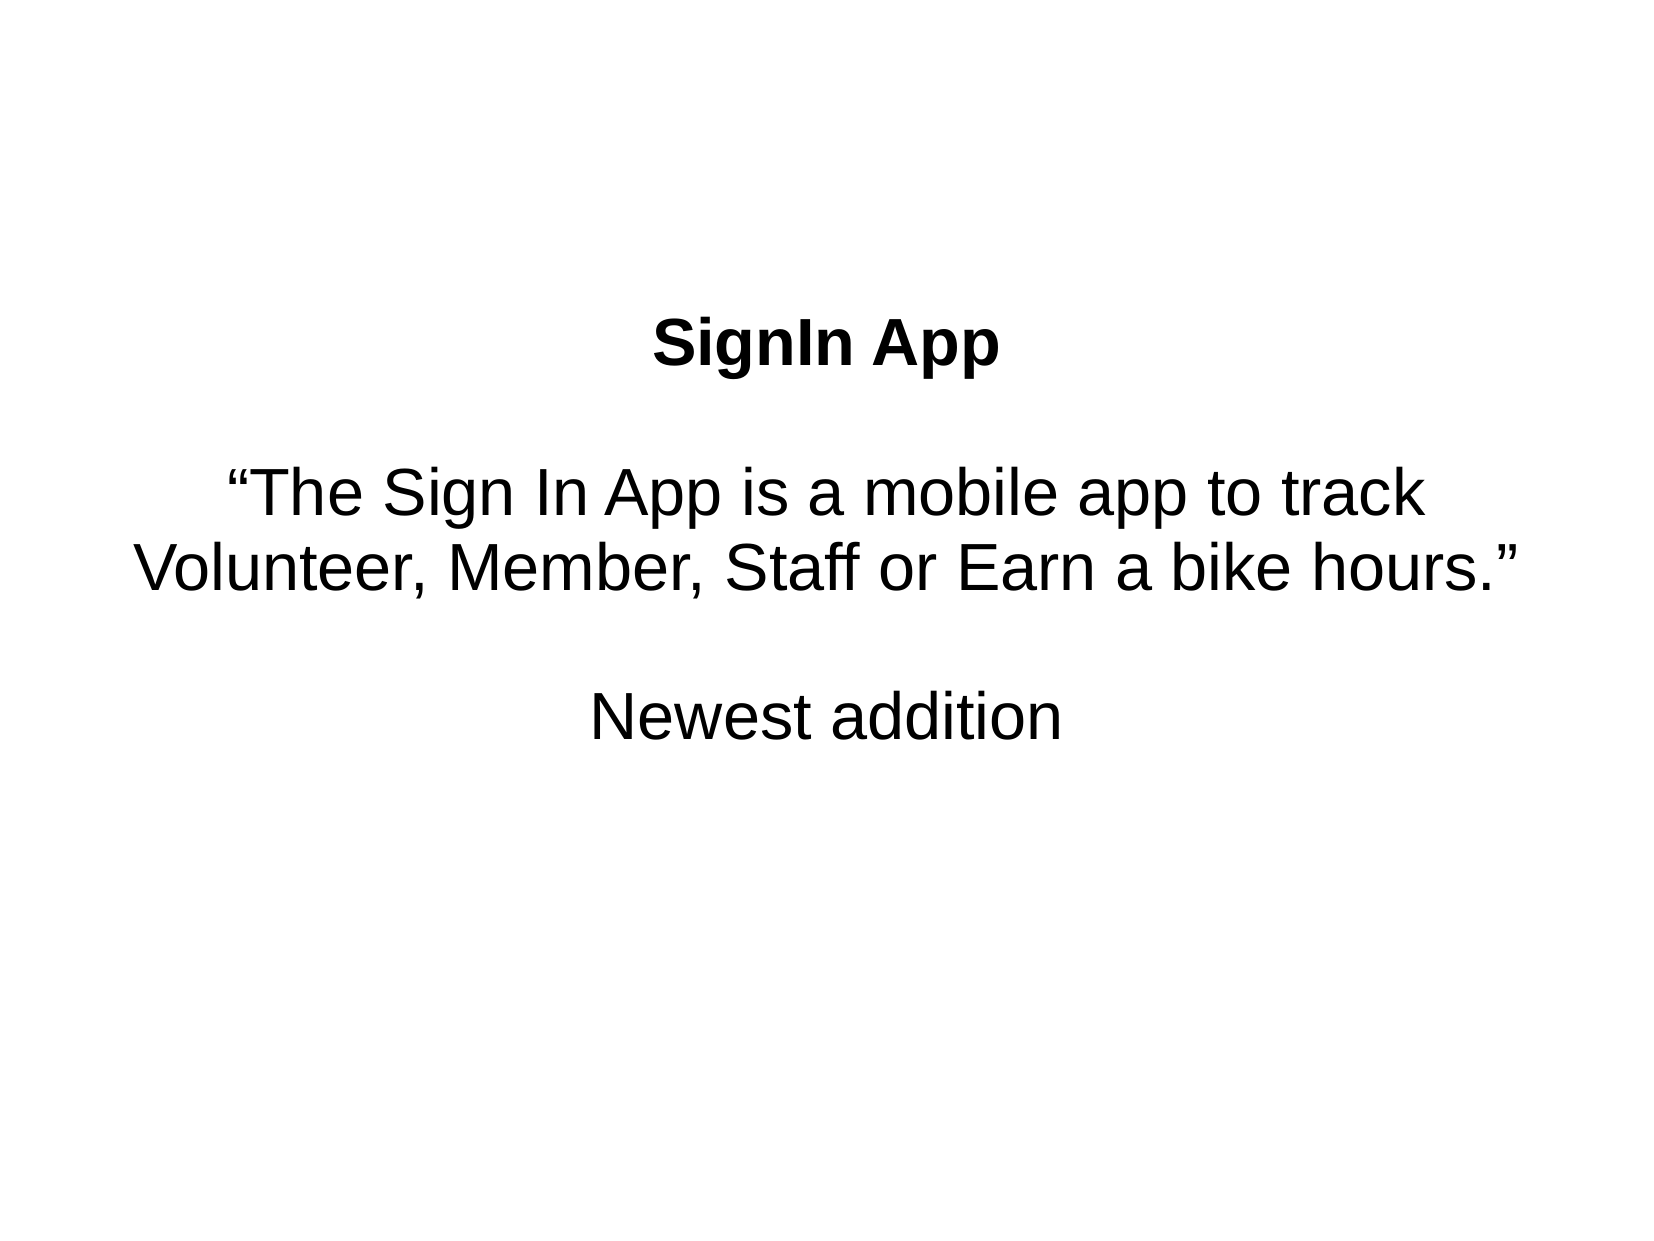

# SignIn App
“The Sign In App is a mobile app to track Volunteer, Member, Staff or Earn a bike hours.”
Newest addition